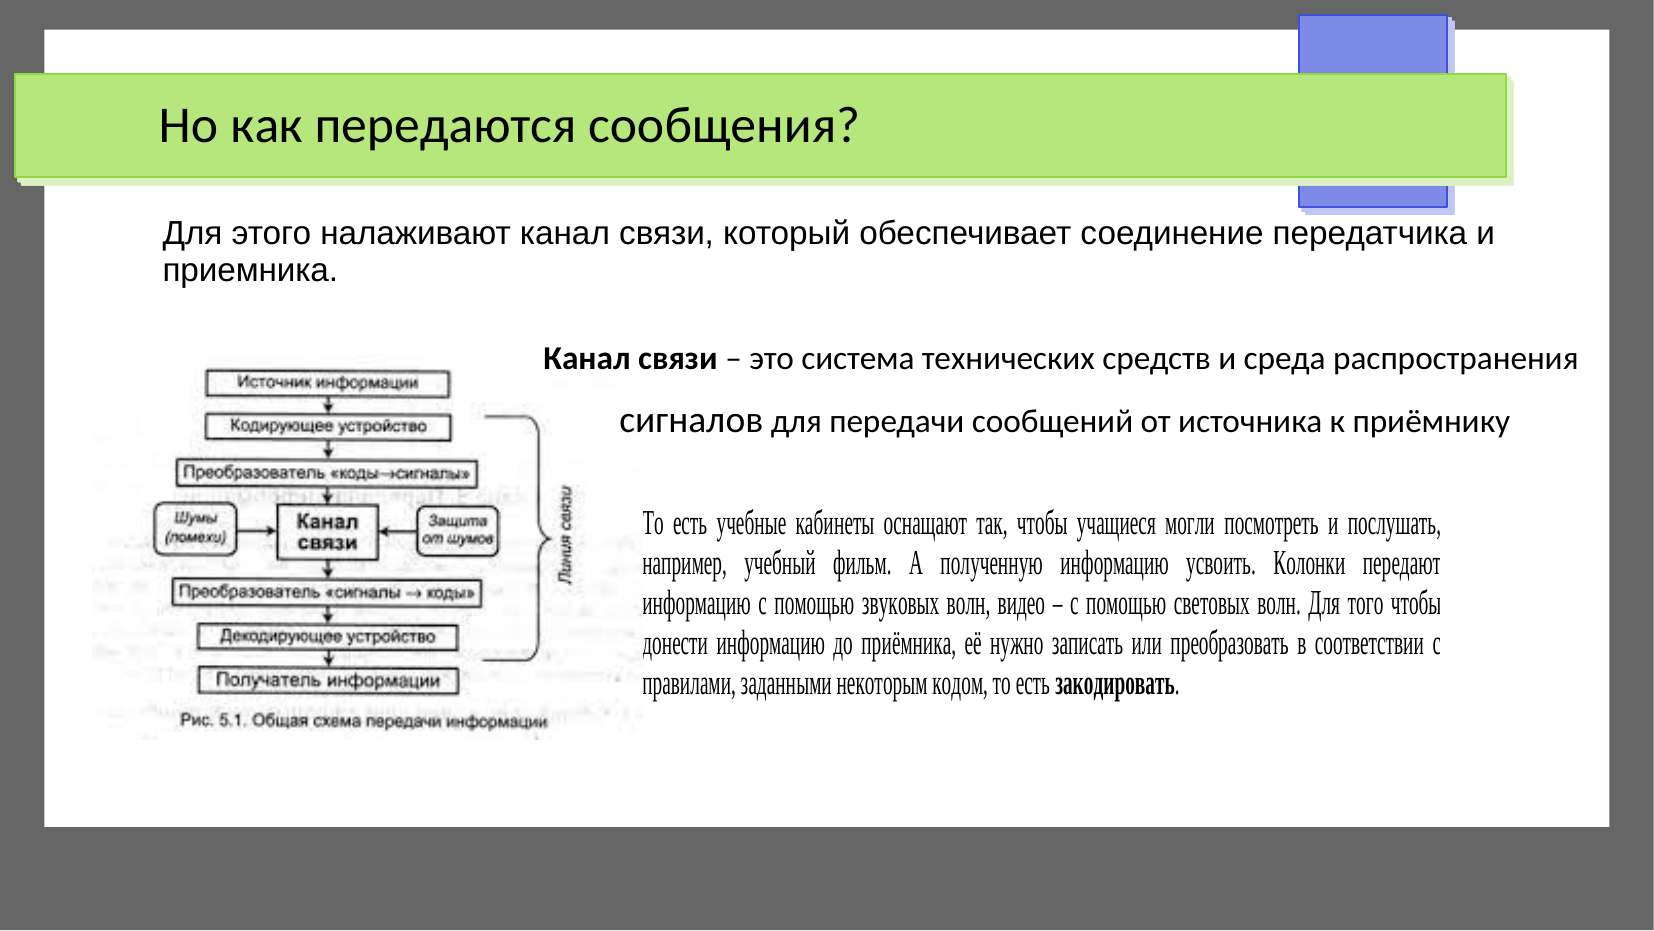

Для этого налаживают канал связи, который обеспечивает соединение передатчика и приемника.
Канал связи – это система технических средств и среда распространения
 сигналов для передачи сообщений от источника к приёмнику